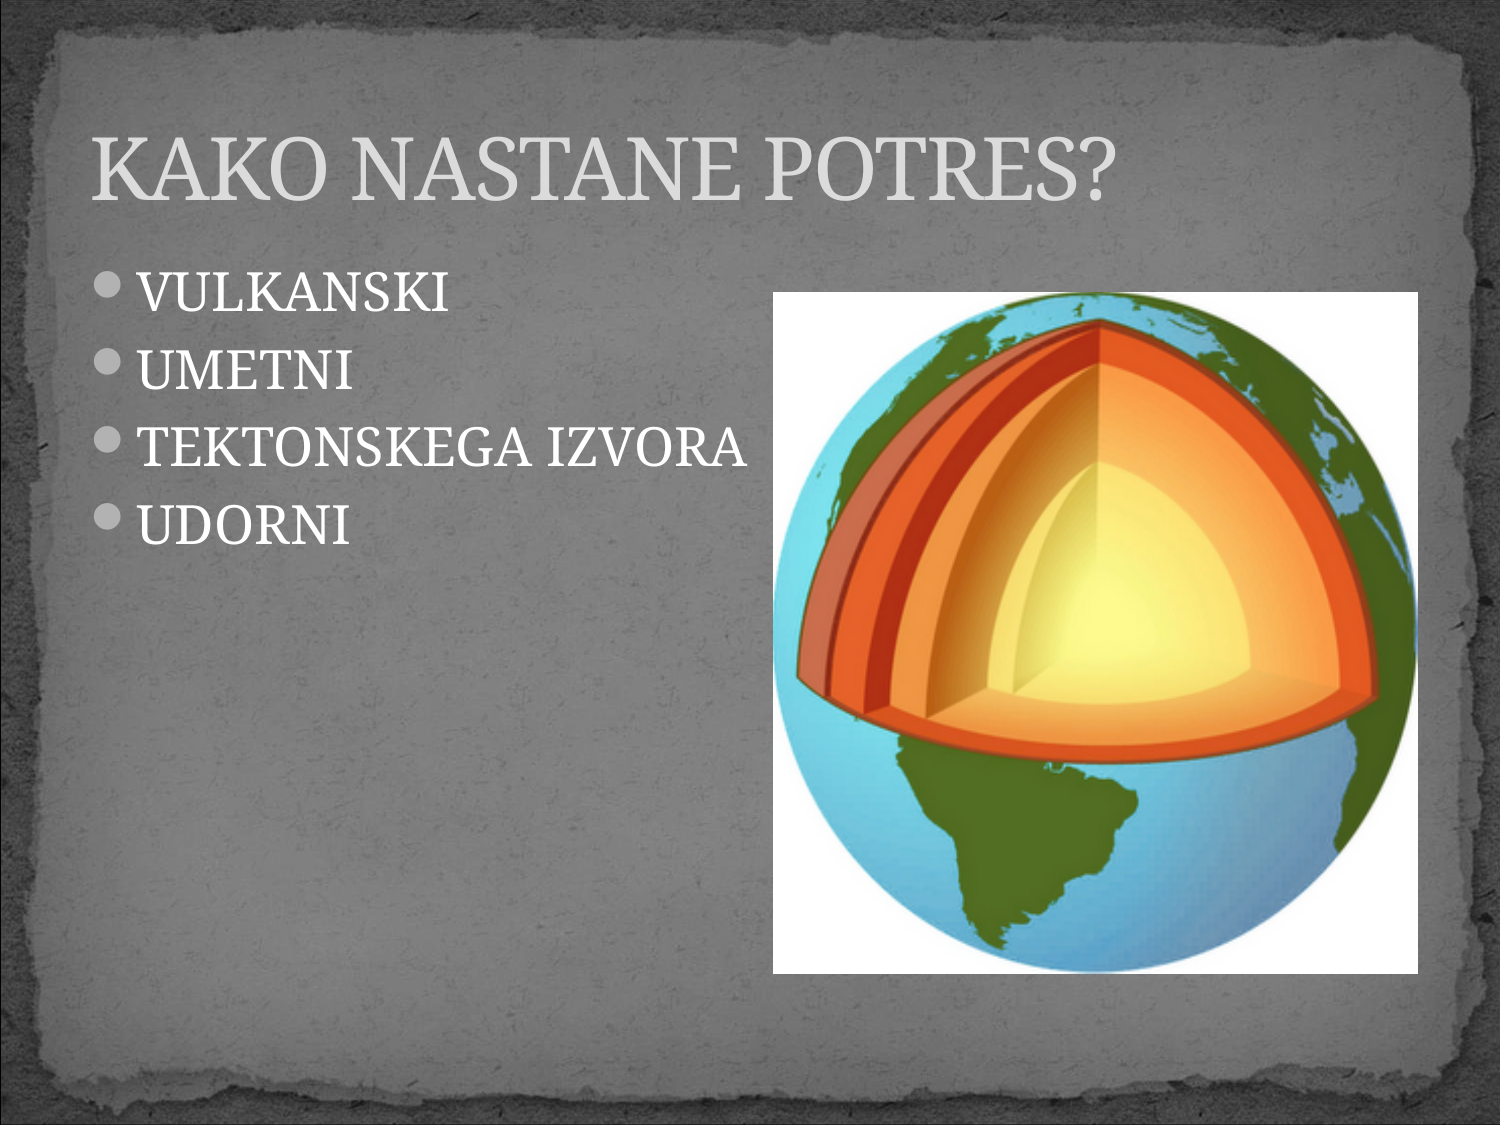

# KAKO NASTANE POTRES?
VULKANSKI
UMETNI
TEKTONSKEGA IZVORA
UDORNI